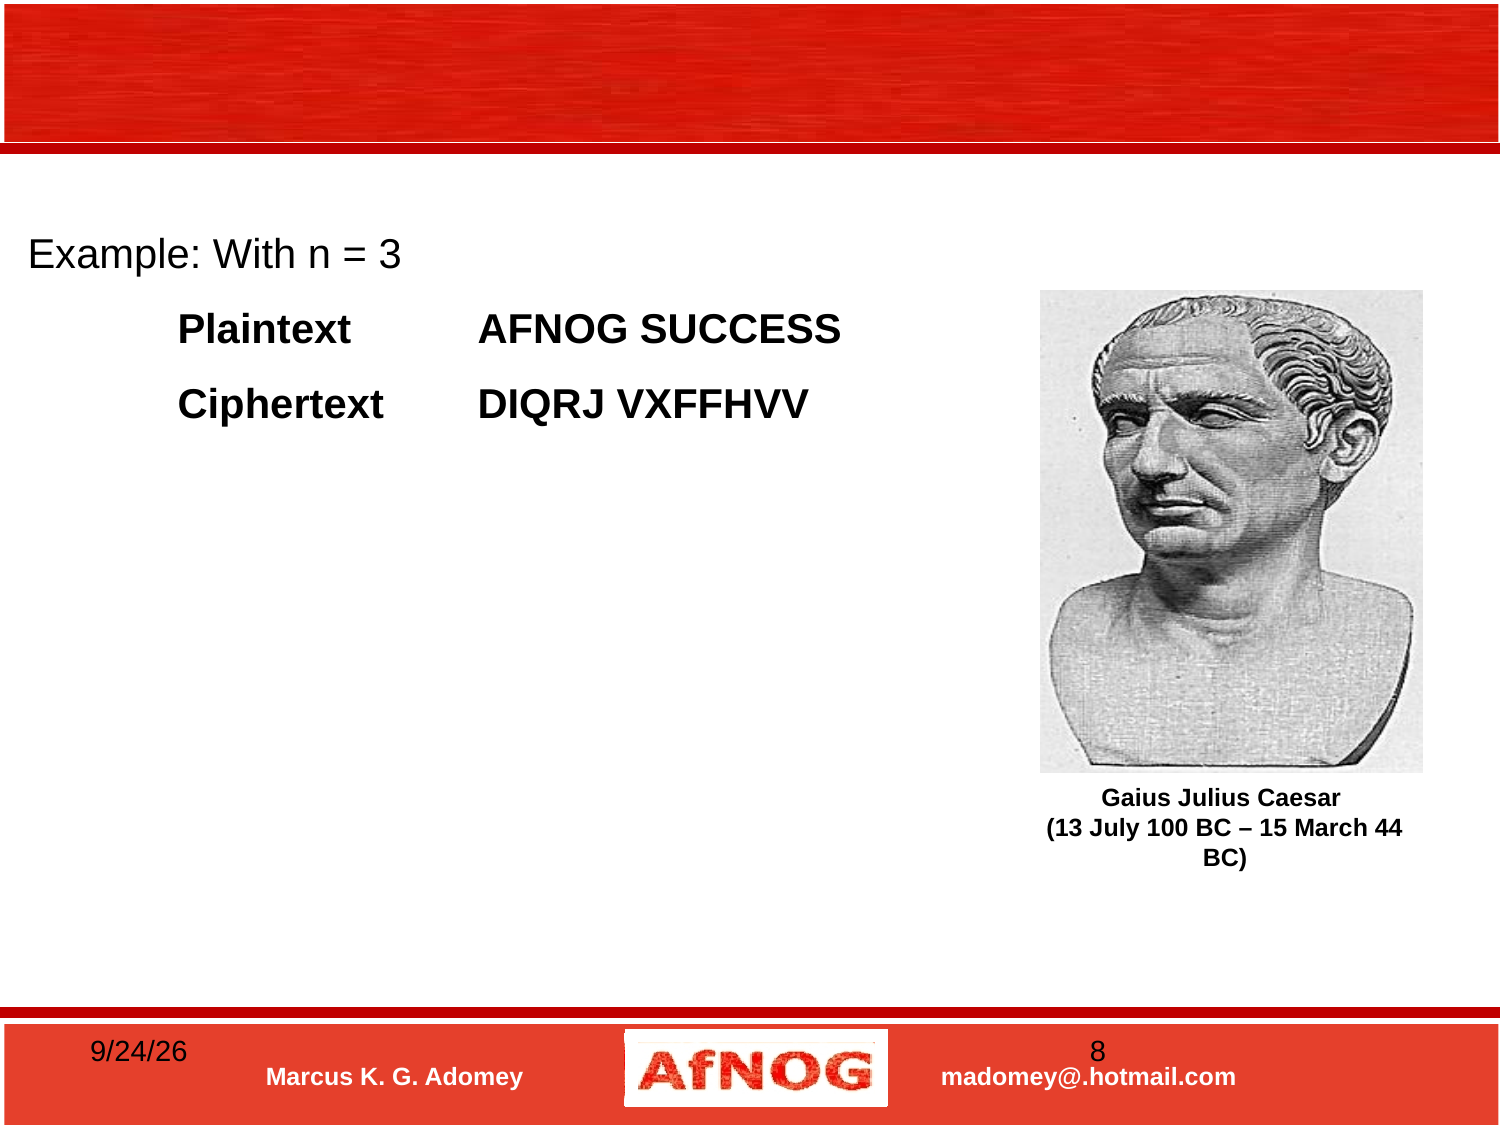

Example: With n = 3
Plaintext		AFNOG SUCCESS
Ciphertext 		DIQRJ VXFFHVV
Gaius Julius Caesar
(13 July 100 BC – 15 March 44 BC)